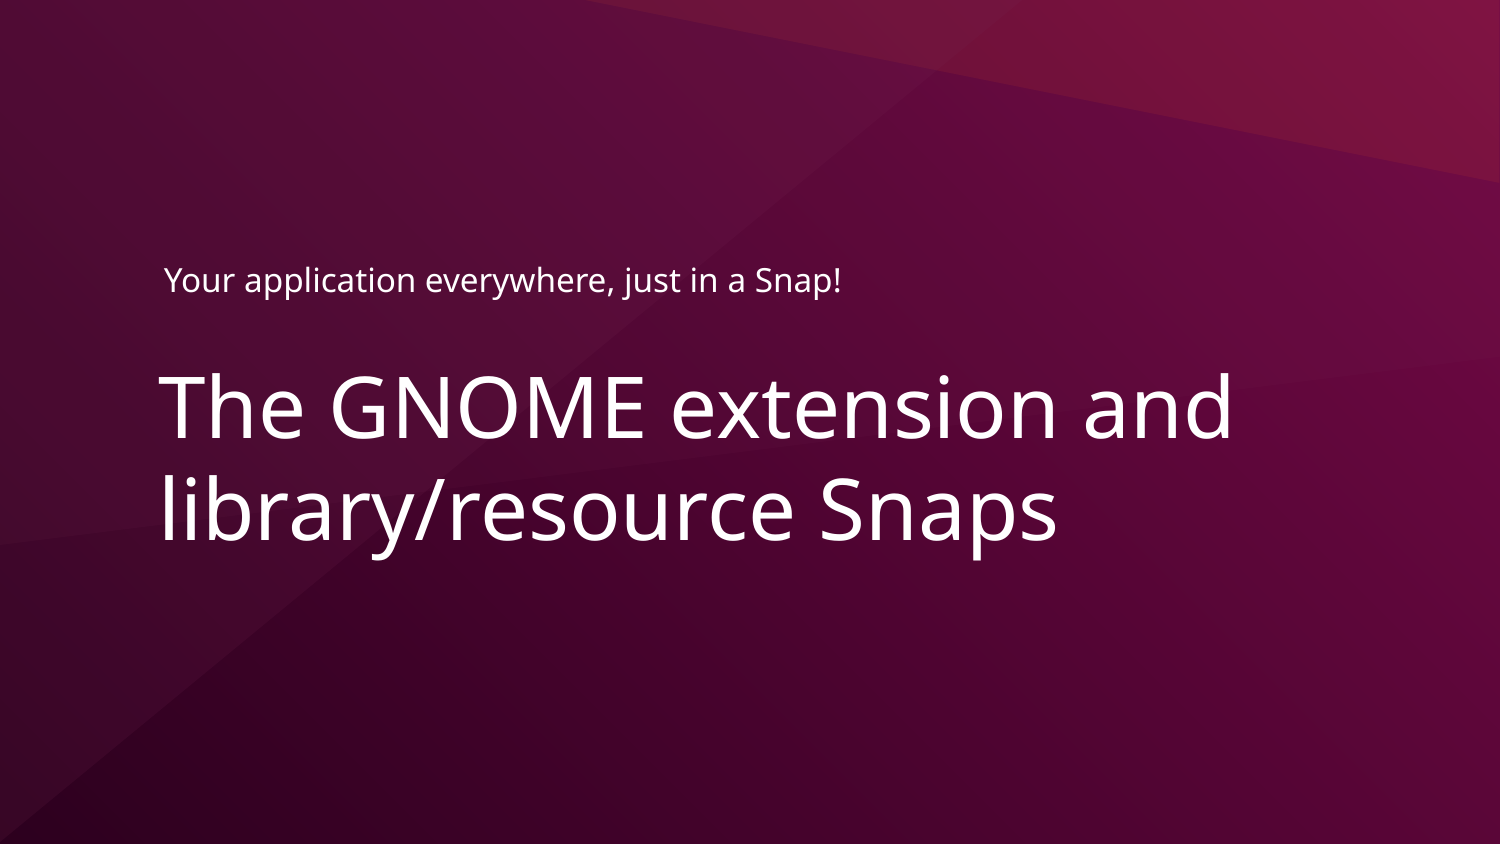

Your application everywhere, just in a Snap!
# The GNOME extension and library/resource Snaps